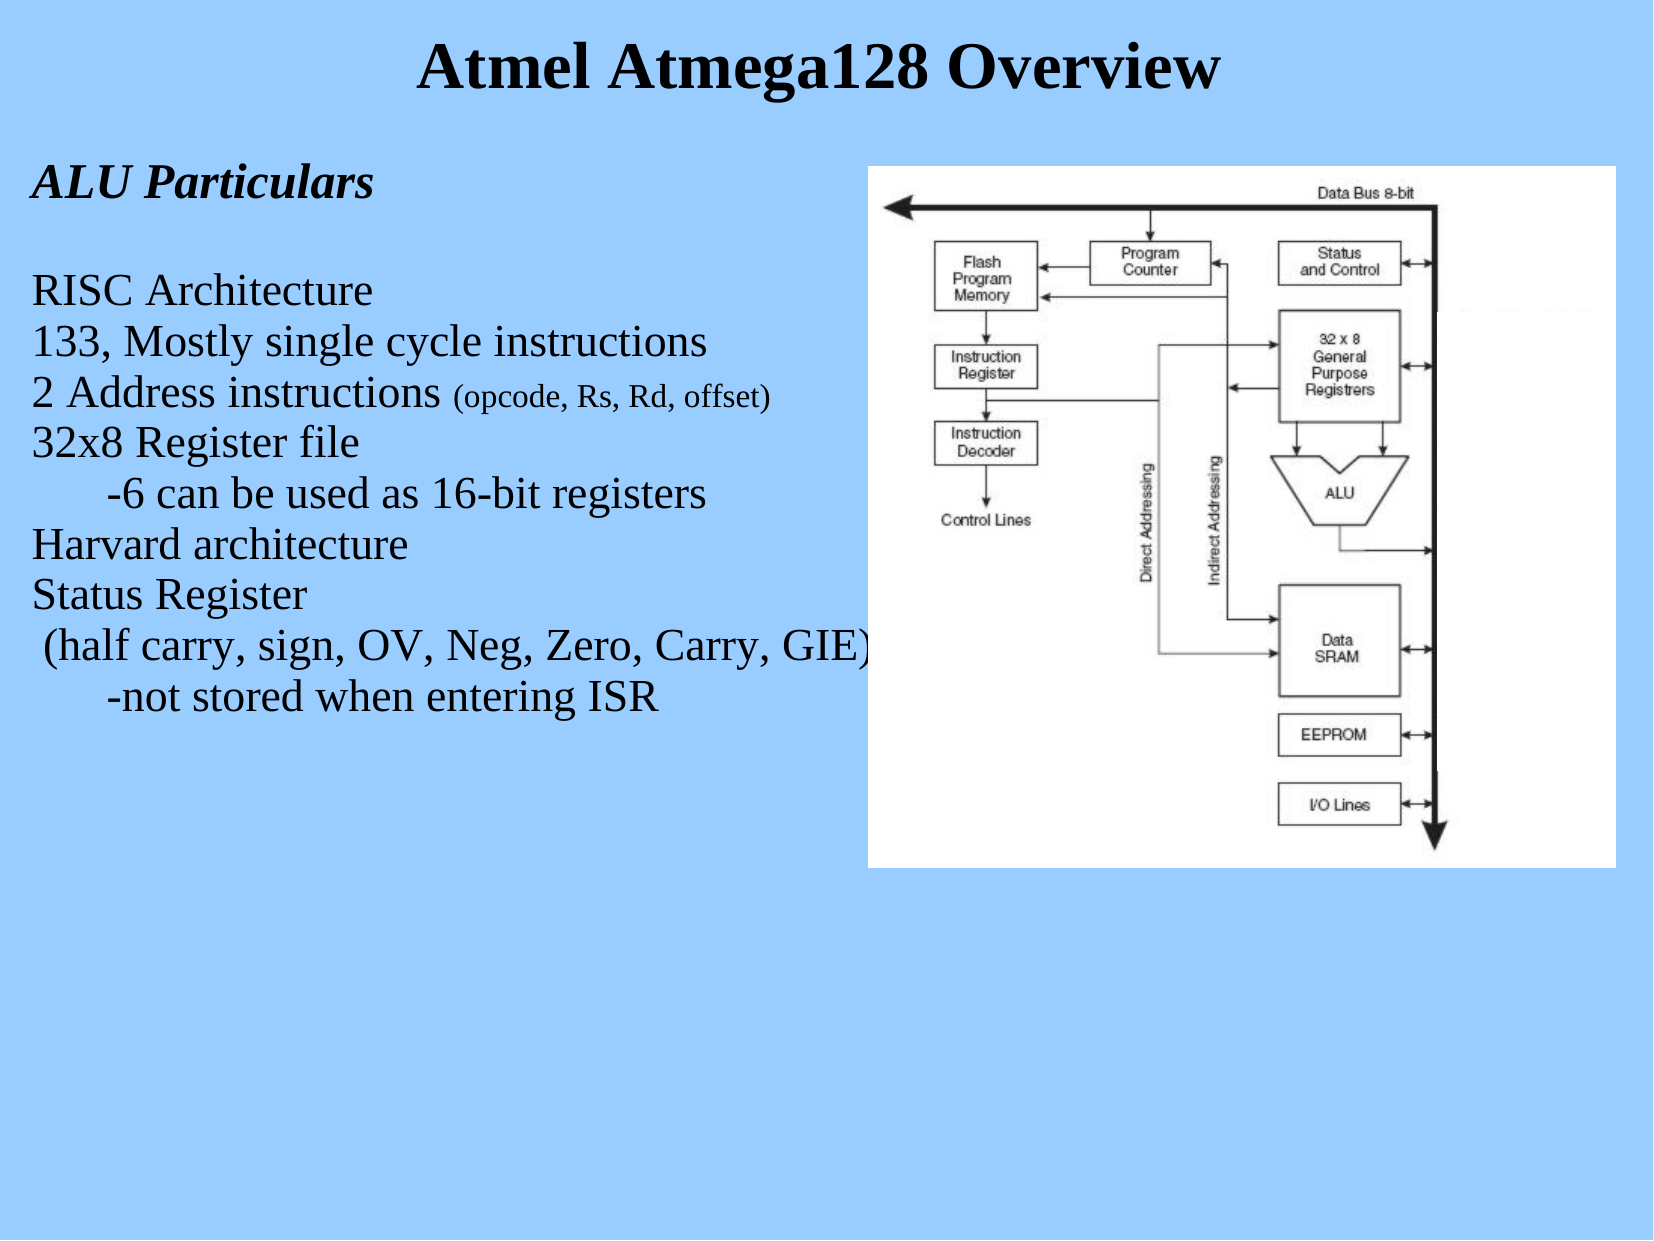

Atmel Atmega128 Overview
ALU Particulars
RISC Architecture
133, Mostly single cycle instructions
2 Address instructions (opcode, Rs, Rd, offset)
32x8 Register file
	-6 can be used as 16-bit registers
Harvard architecture
Status Register
 (half carry, sign, OV, Neg, Zero, Carry, GIE)
	-not stored when entering ISR